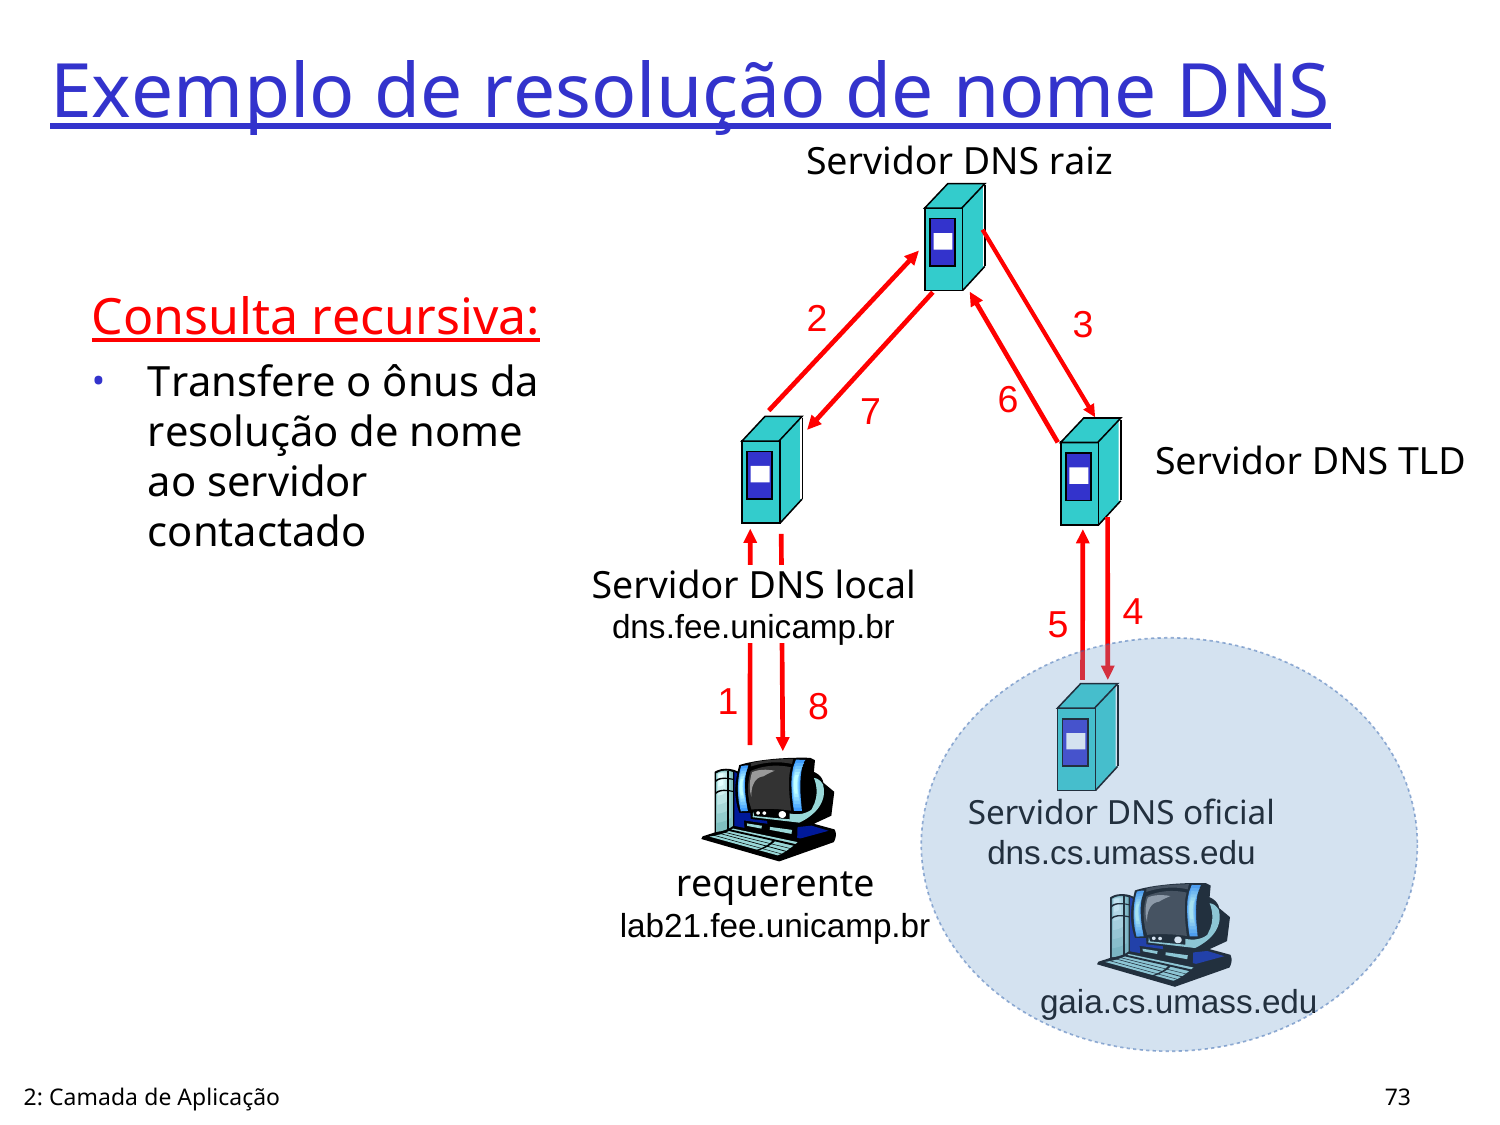

# Exemplo de resolução de nome DNS
Servidor DNS raiz
Consulta recursiva:
Transfere o ônus da resolução de nome ao servidor contactado
2
3
6
7
Servidor DNS TLD
Servidor DNS local
dns.fee.unicamp.br
4
5
1
8
Servidor DNS oficial
dns.cs.umass.edu
requerente
lab21.fee.unicamp.br
gaia.cs.umass.edu
73